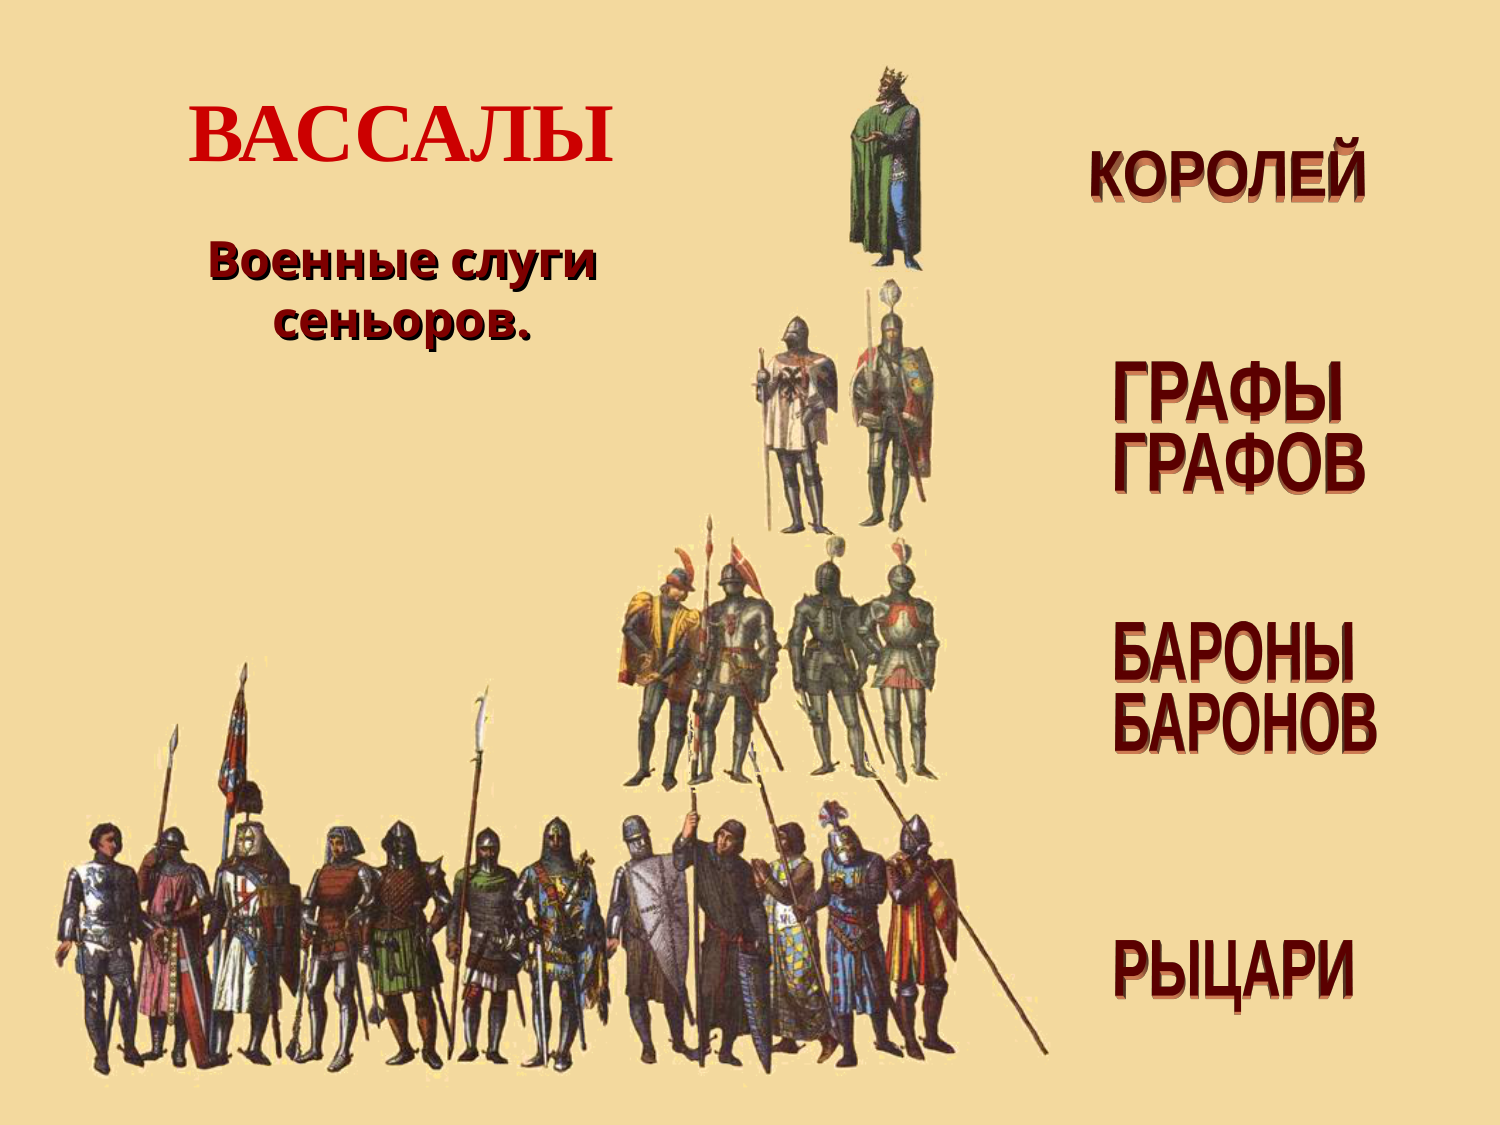

# ВАССАЛЫ
КОРОЛЕЙ
Военные слуги сеньоров.
ГРАФЫ
ГРАФОВ
БАРОНЫ
БАРОНОВ
РЫЦАРИ